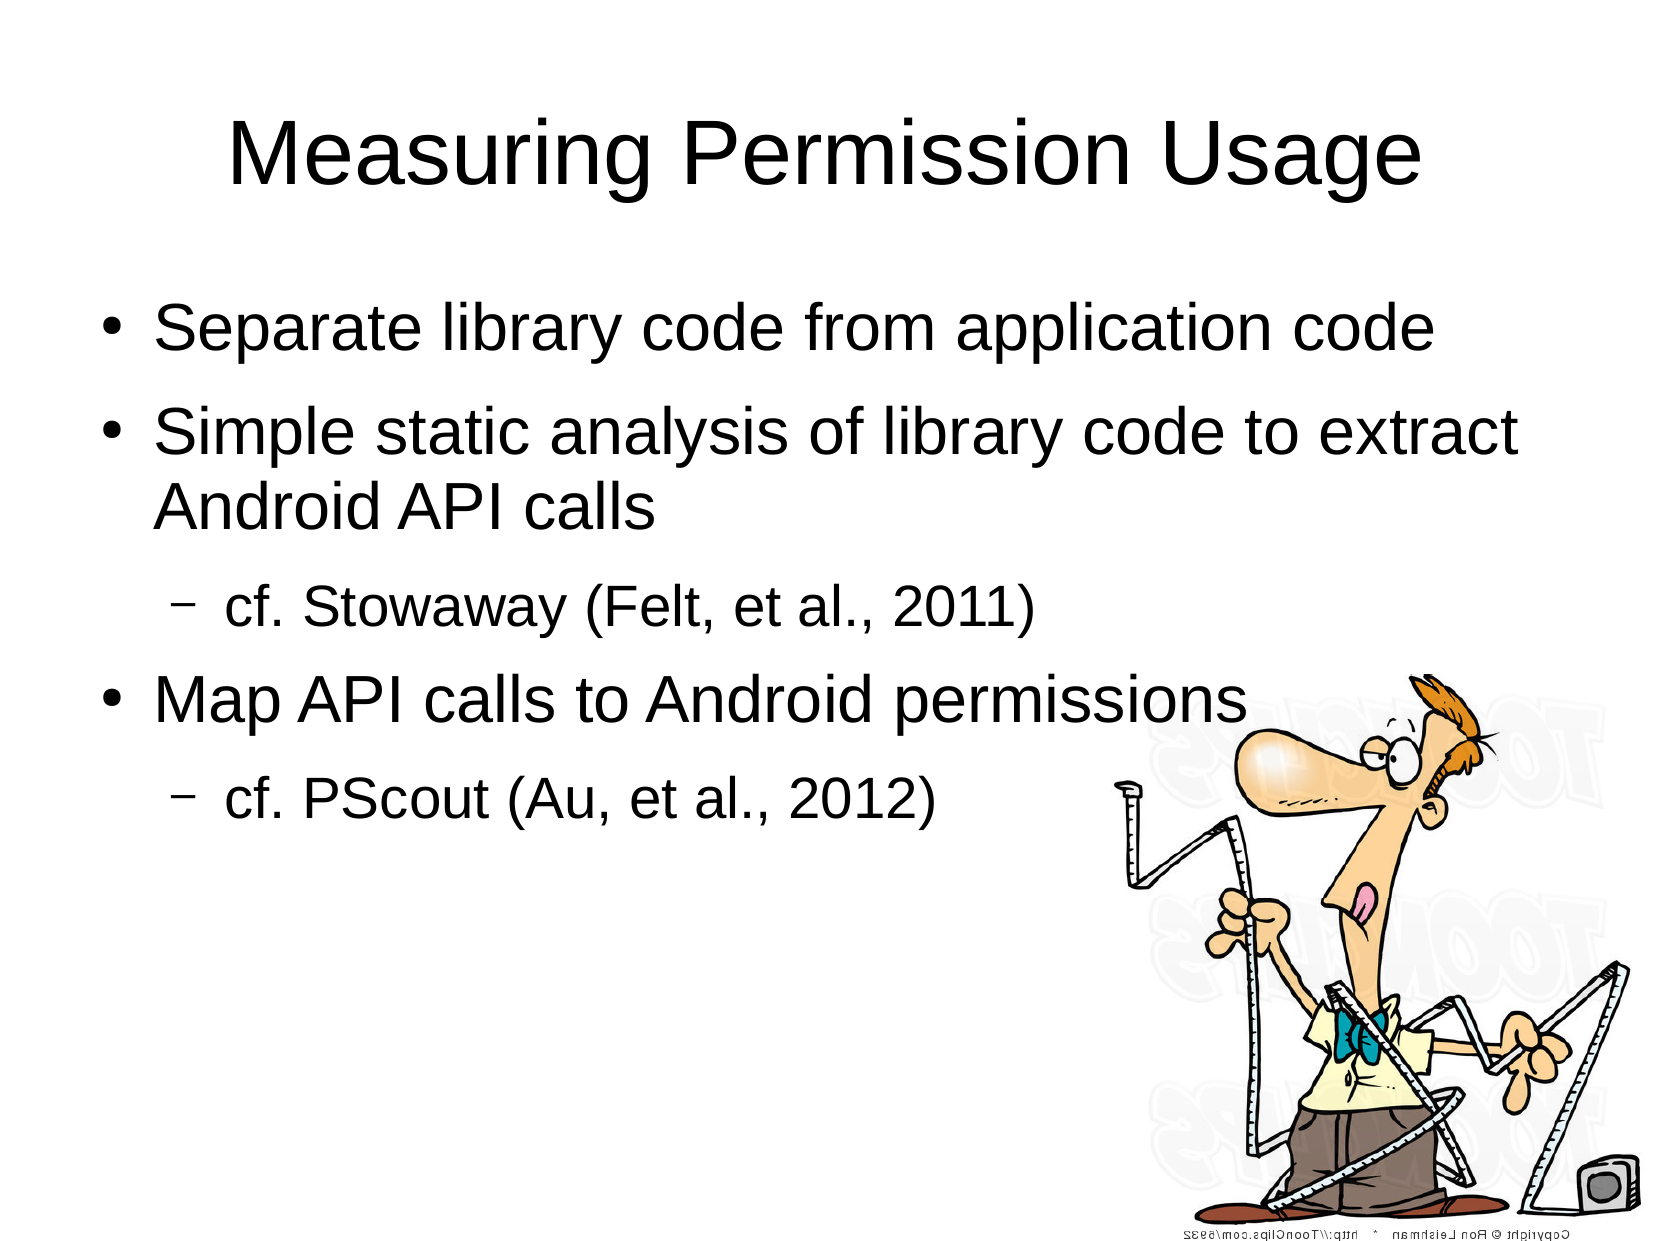

# Measuring Permission Usage
Separate library code from application code
Simple static analysis of library code to extract Android API calls
cf. Stowaway (Felt, et al., 2011)
Map API calls to Android permissions
cf. PScout (Au, et al., 2012)